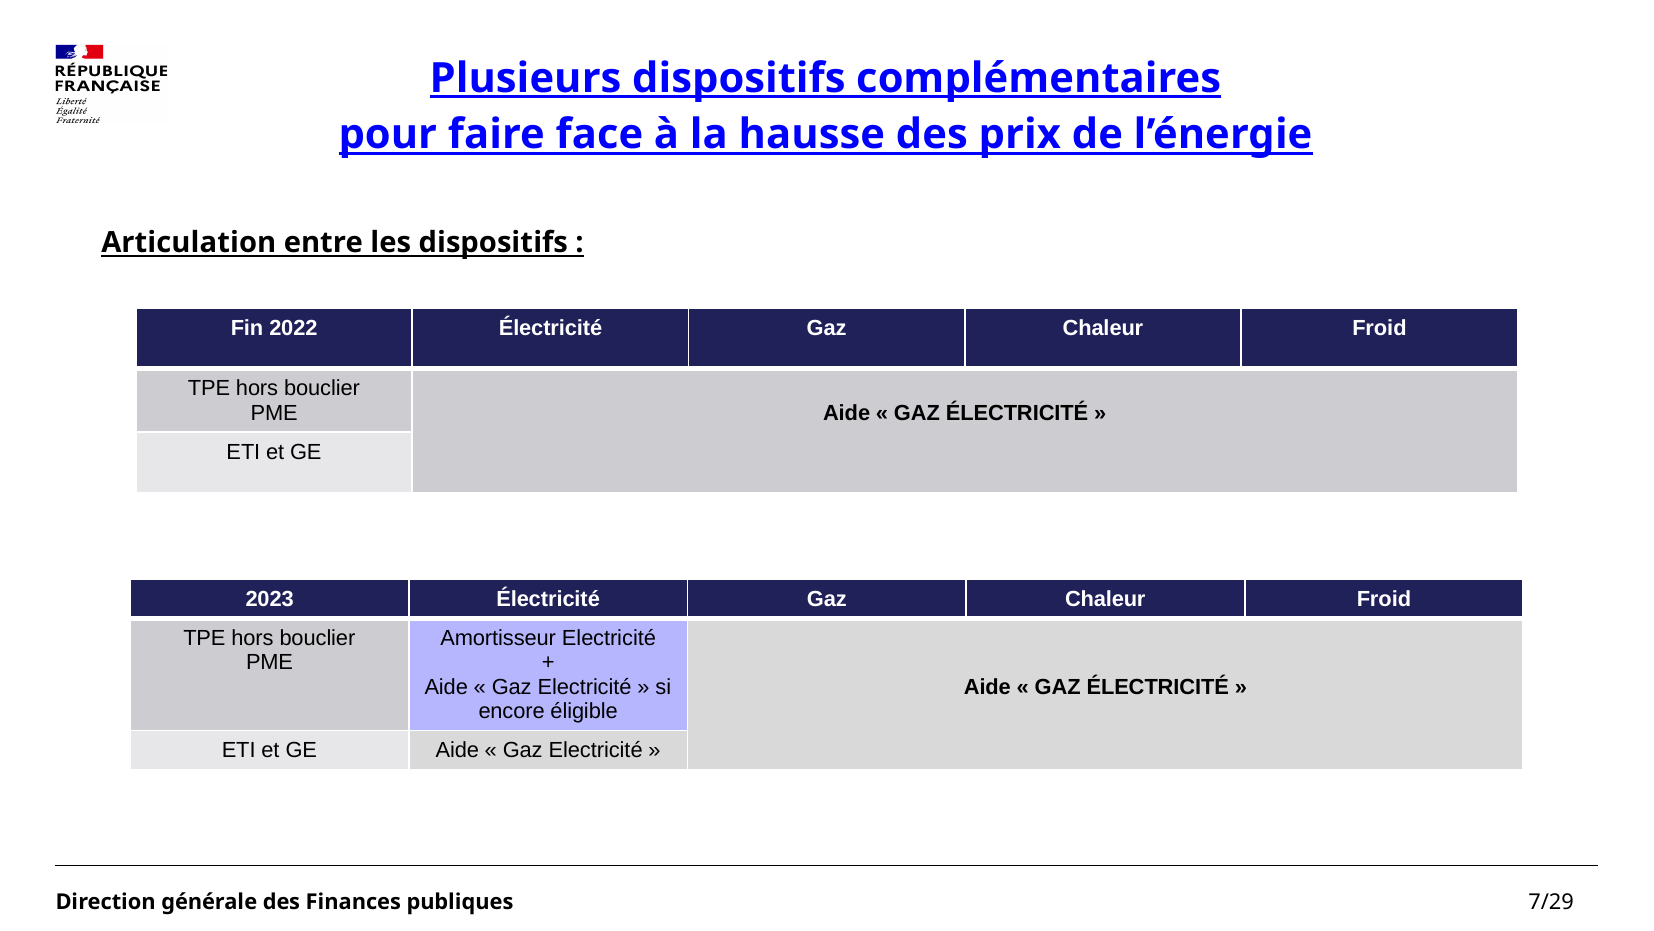

Plusieurs dispositifs complémentaires
pour faire face à la hausse des prix de l’énergie
# Articulation entre les dispositifs :
| Fin 2022 | Électricité | Gaz | Chaleur | Froid |
| --- | --- | --- | --- | --- |
| TPE hors bouclier PME | Aide « GAZ ÉLECTRICITÉ » | | | |
| ETI et GE | | | | |
| 2023 | Électricité | Gaz | Chaleur | Froid |
| --- | --- | --- | --- | --- |
| TPE hors bouclier PME | Amortisseur Electricité + Aide « Gaz Electricité » si encore éligible | Aide « GAZ ÉLECTRICITÉ » | | |
| ETI et GE | Aide « Gaz Electricité » | | | |